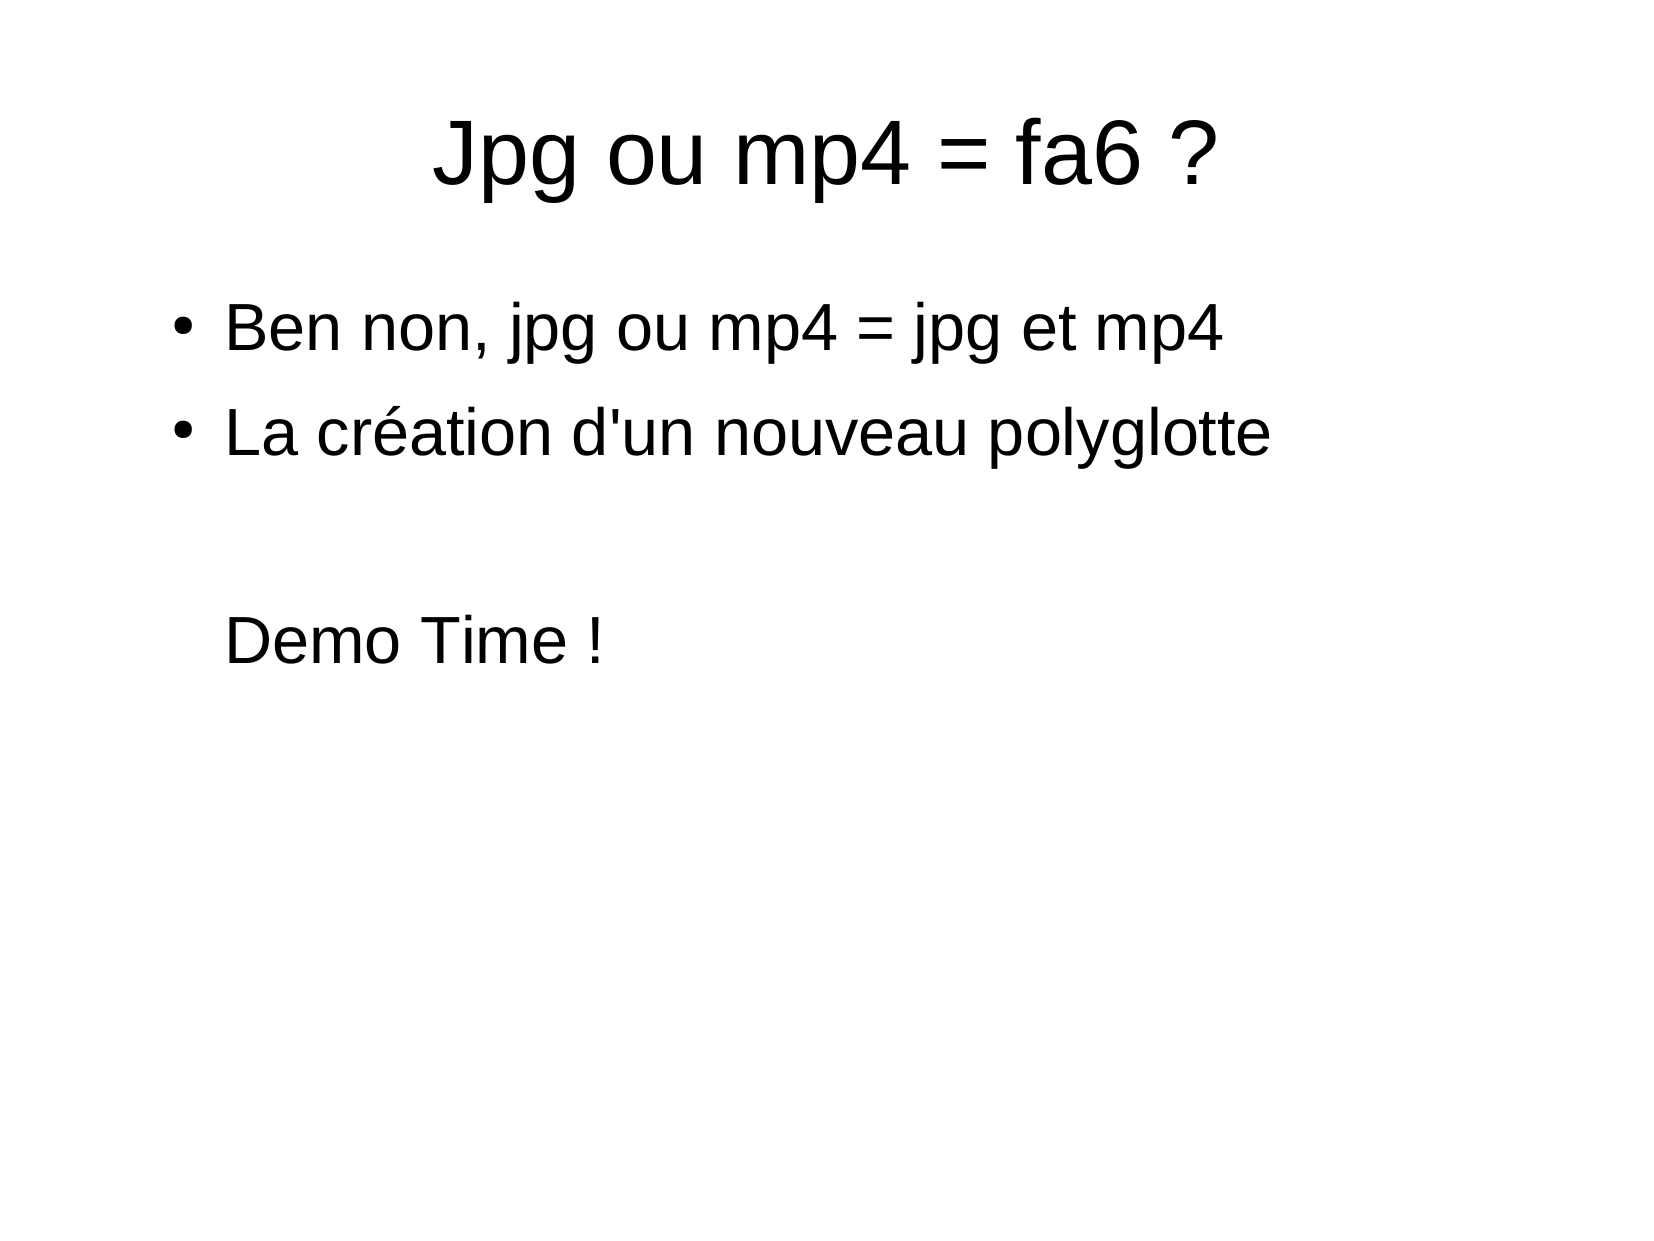

# Jpg ou mp4 = fa6 ?
Ben non, jpg ou mp4 = jpg et mp4
La création d'un nouveau polyglotte
Demo Time !